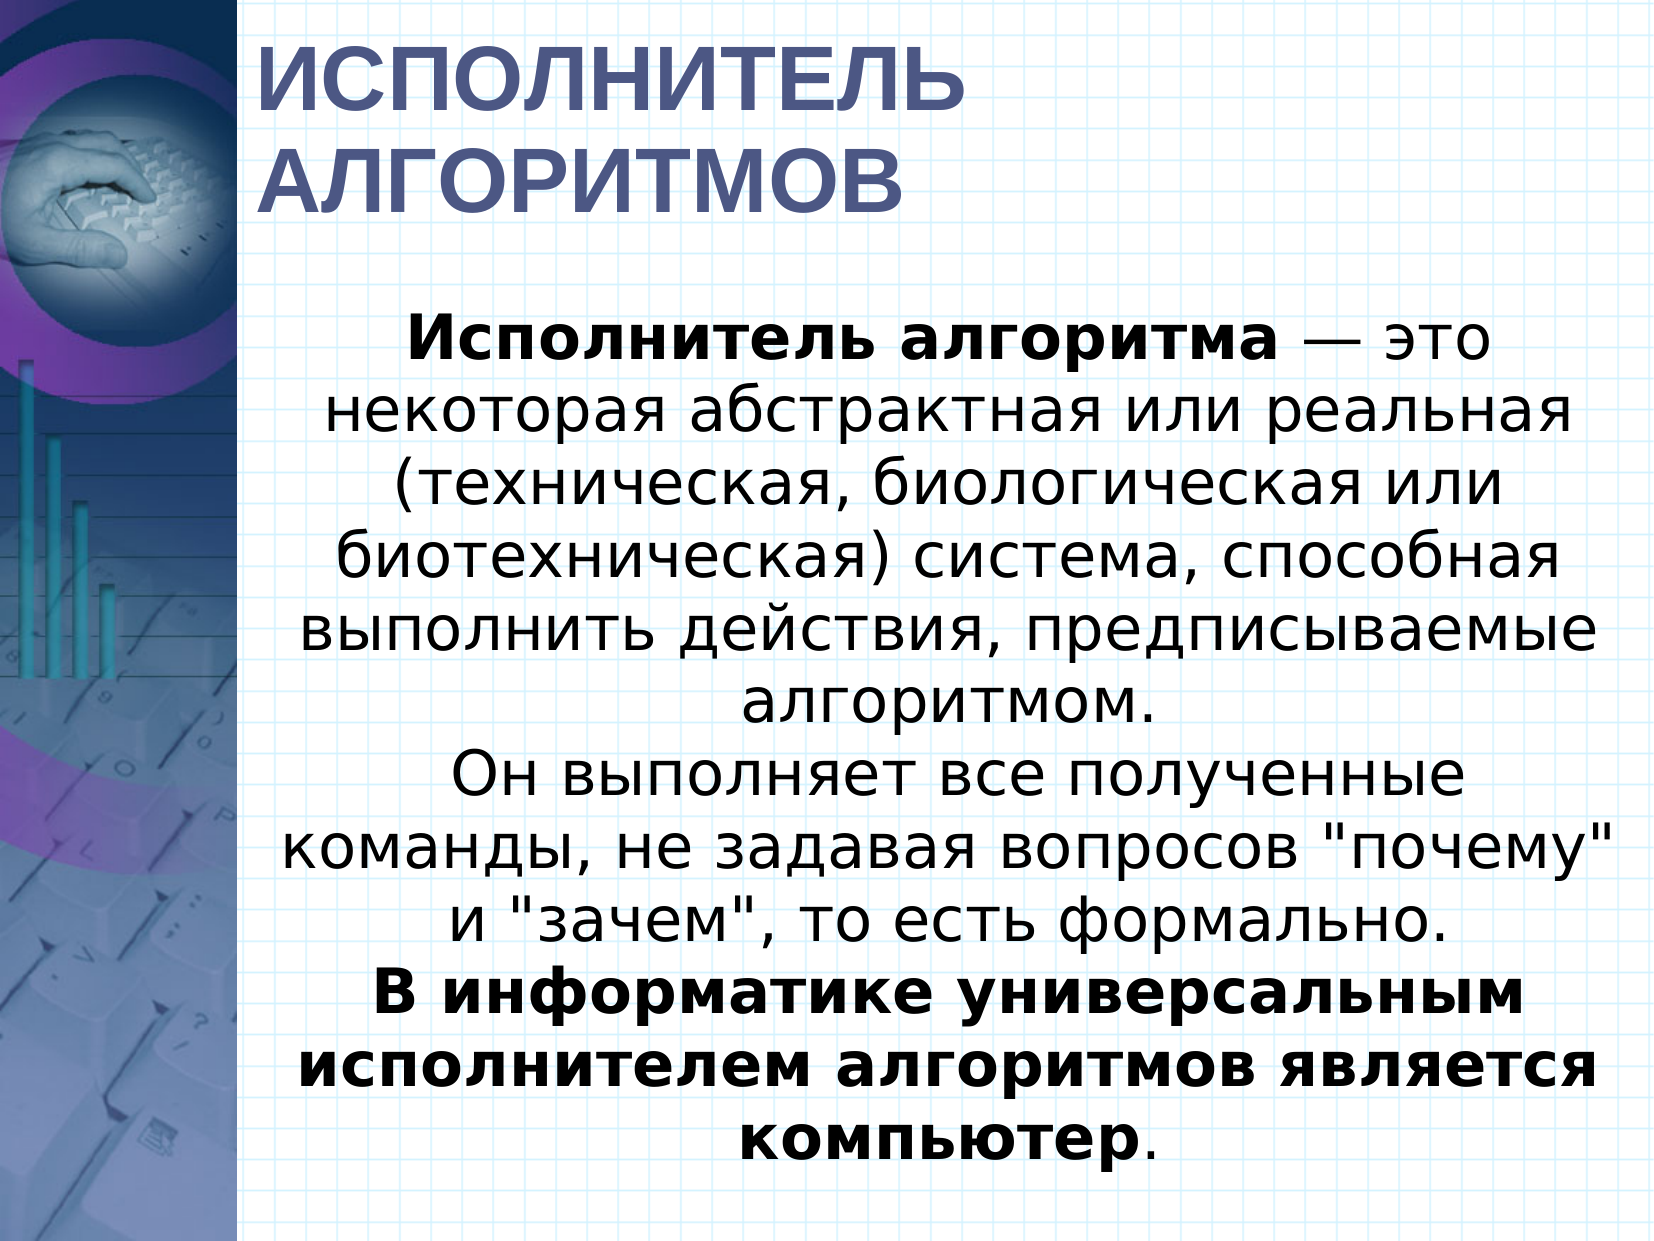

# ИСПОЛНИТЕЛЬ АЛГОРИТМОВ
Исполнитель алгоритма — это некоторая абстрактная или реальная (техническая, биологическая или биотехническая) система, способная выполнить действия, предписываемые алгоритмом.
 Он выполняет все полученные команды, не задавая вопросов "почему" и "зачем", то есть формально.
В информатике универсальным исполнителем алгоритмов является компьютер.